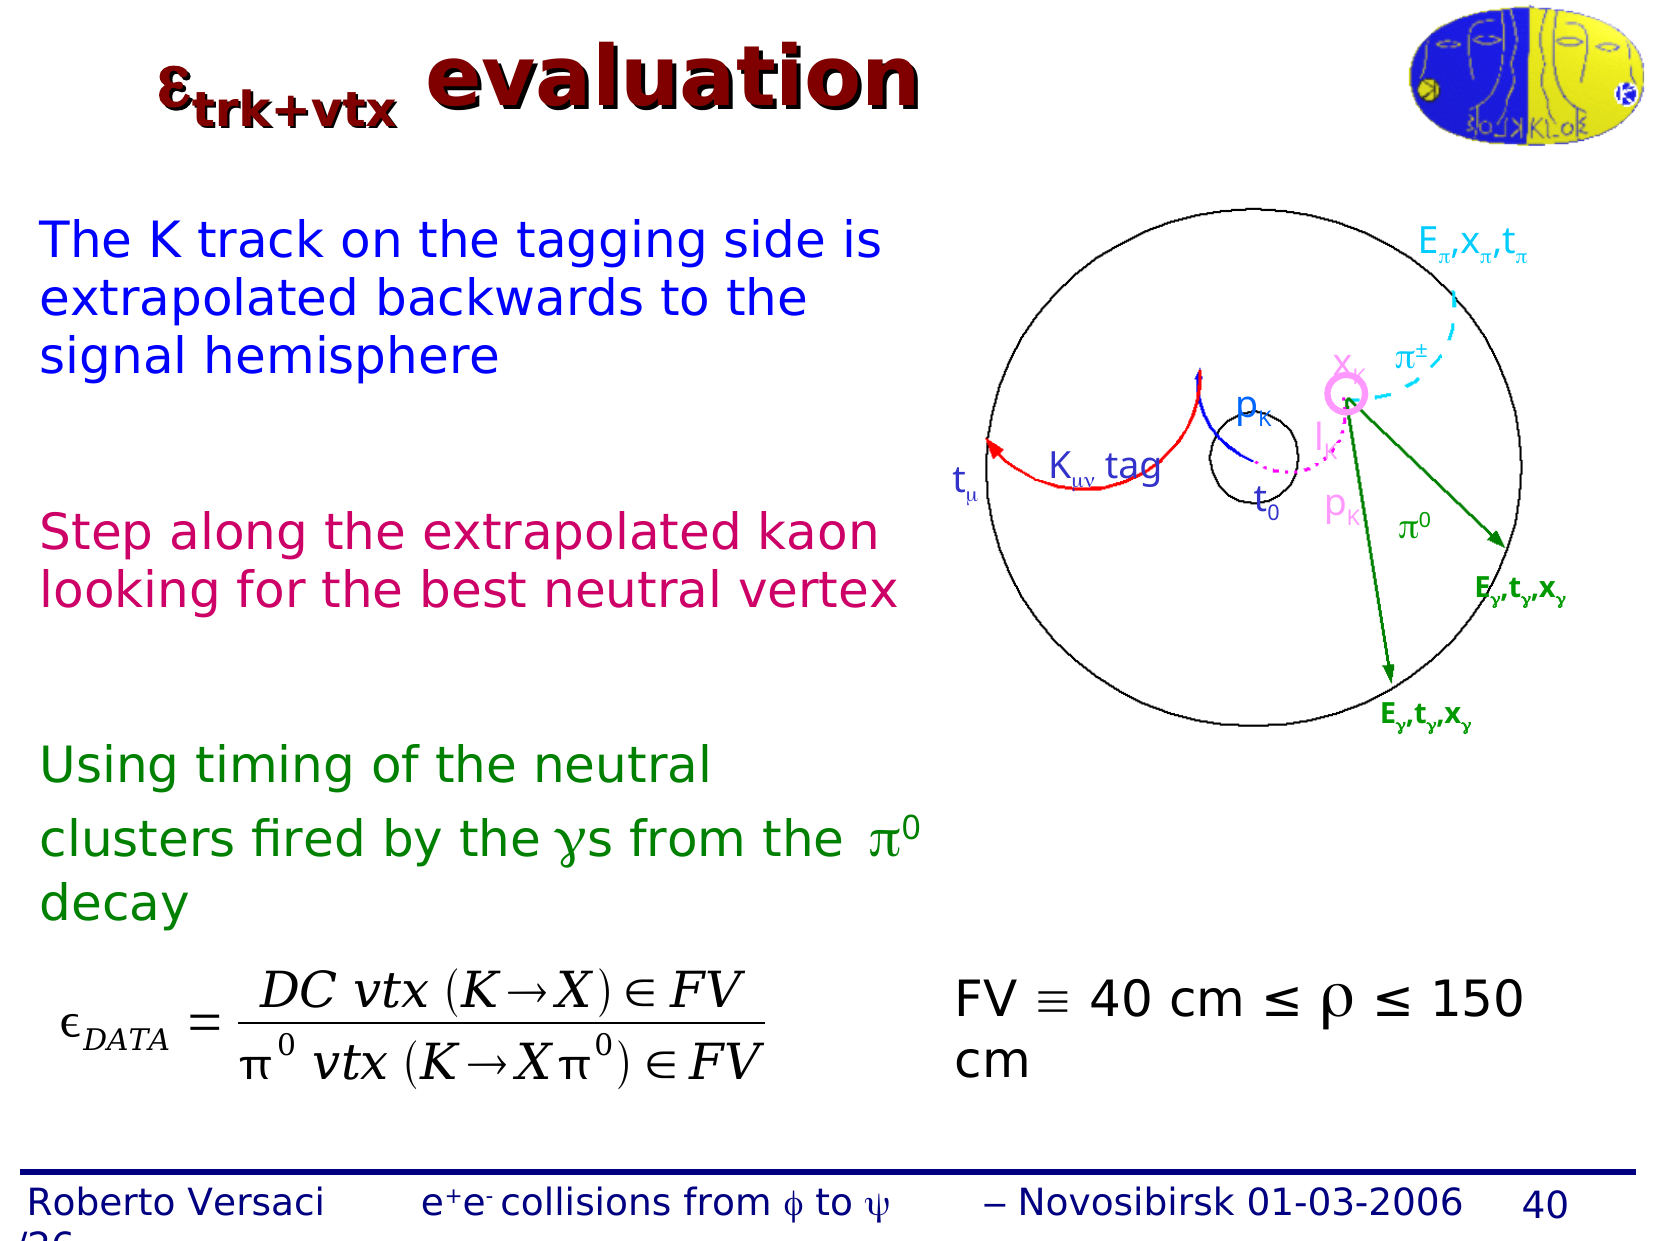

# trk+vtx evaluation
E,x,t
±
xK
pK
lK
K tag
t
t0
pK
0
E,t,x
E,t,x
The K track on the tagging side is extrapolated backwards to the signal hemisphere
Step along the extrapolated kaon looking for the best neutral vertex
Using timing of the neutral clusters fired by the s from the 0 decay
FV º 40 cm ≤ r ≤ 150 cm
40